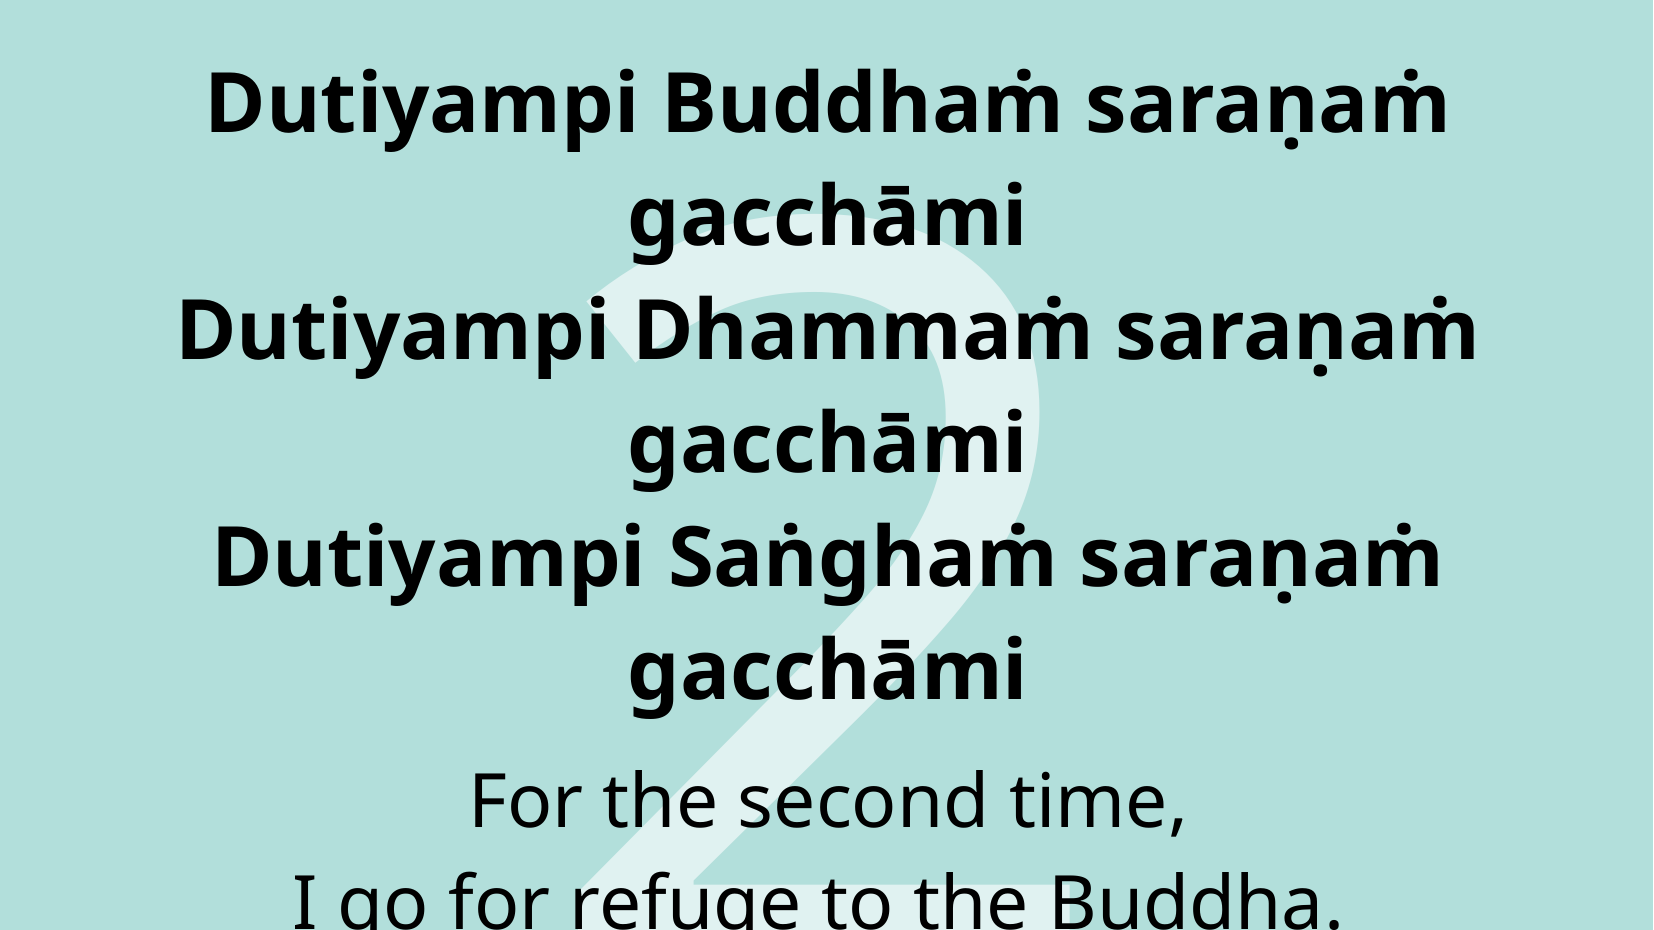

2
# Dutiyampi Buddhaṁ saraṇaṁ gacchāmi
Dutiyampi Dhammaṁ saraṇaṁ gacchāmi
Dutiyampi Saṅghaṁ saraṇaṁ gacchāmi
For the second time,
I go for refuge to the Buddha.
For the second time,
I go for refuge to the Dhamma.
For the second time,
I go for refuge to the Saṅgha.